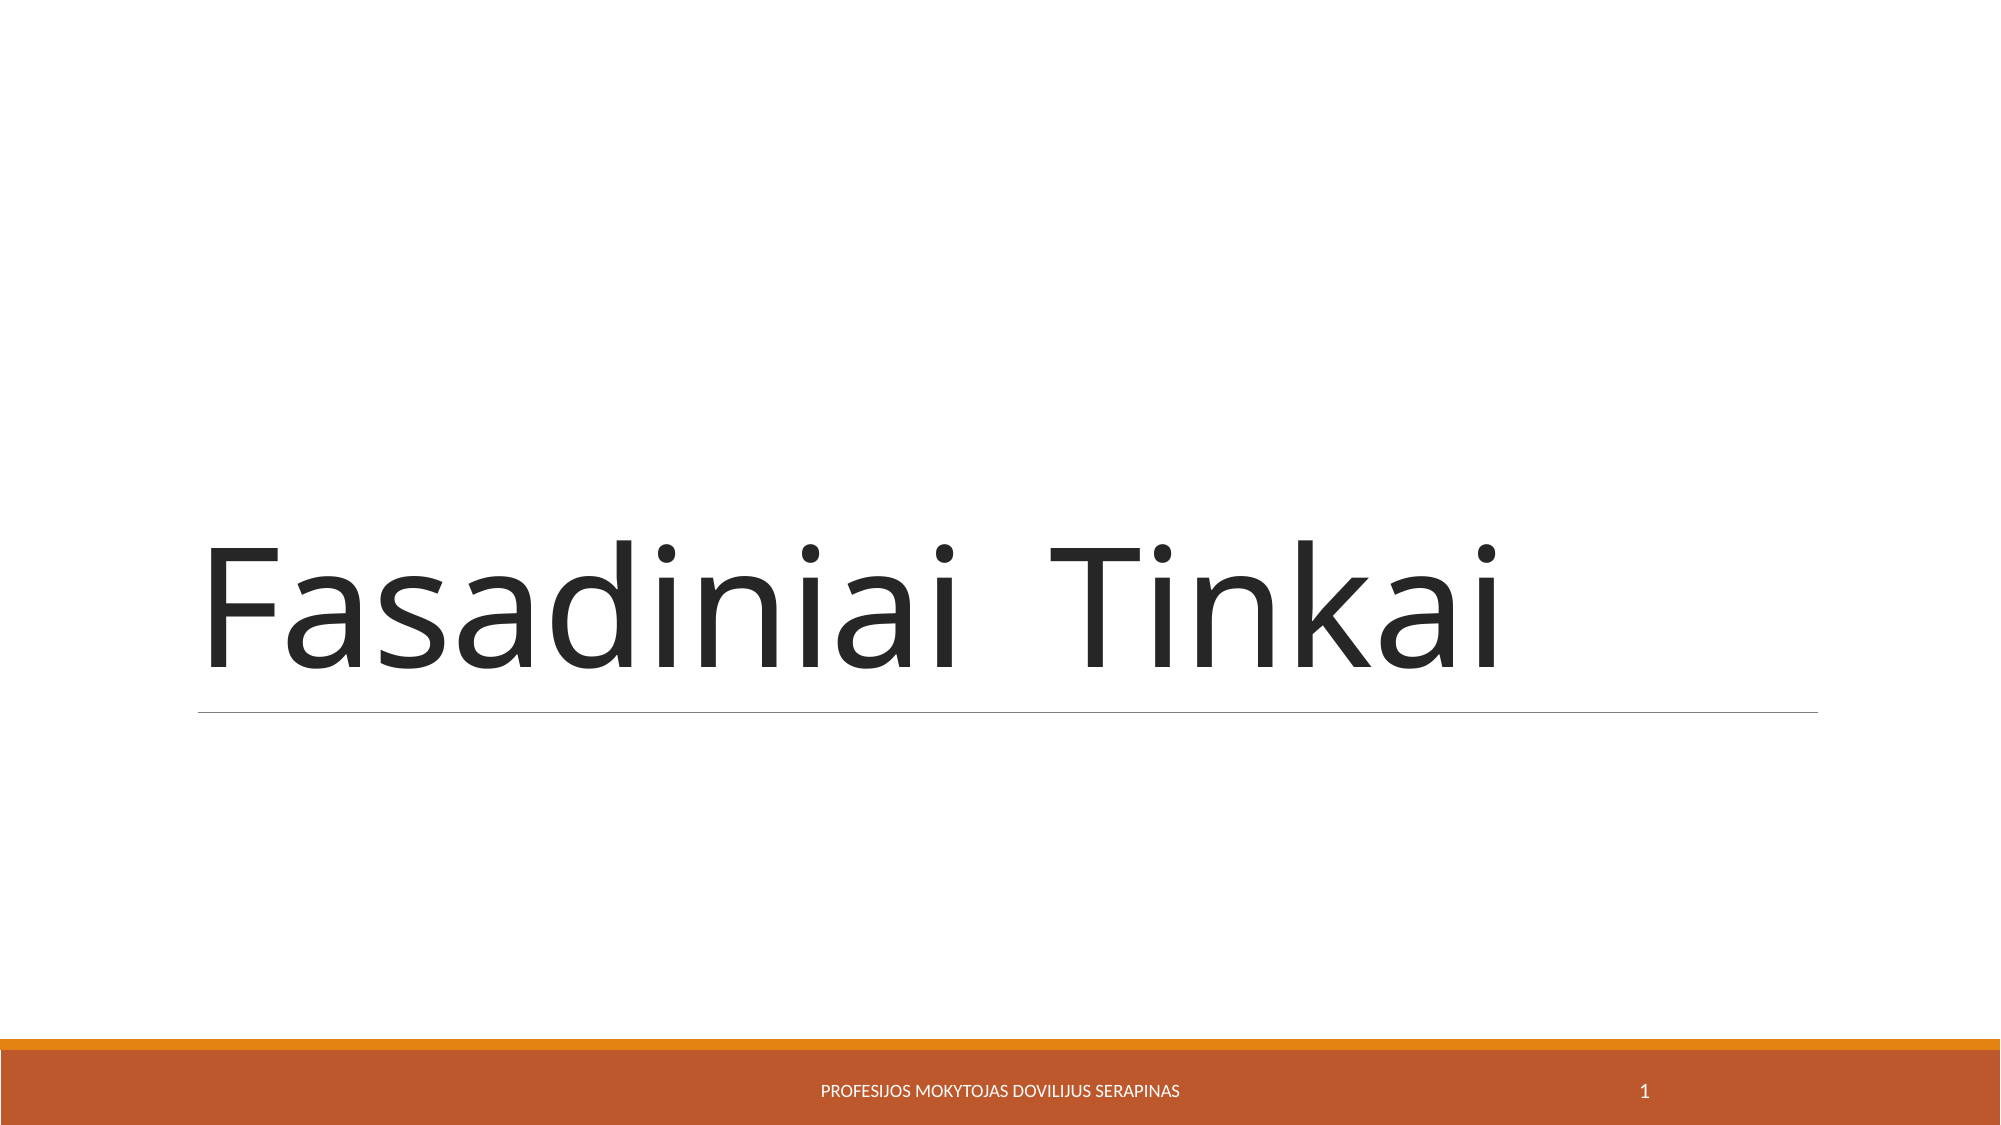

# Fasadiniai Tinkai
Profesijos Mokytojas Dovilijus Serapinas
1